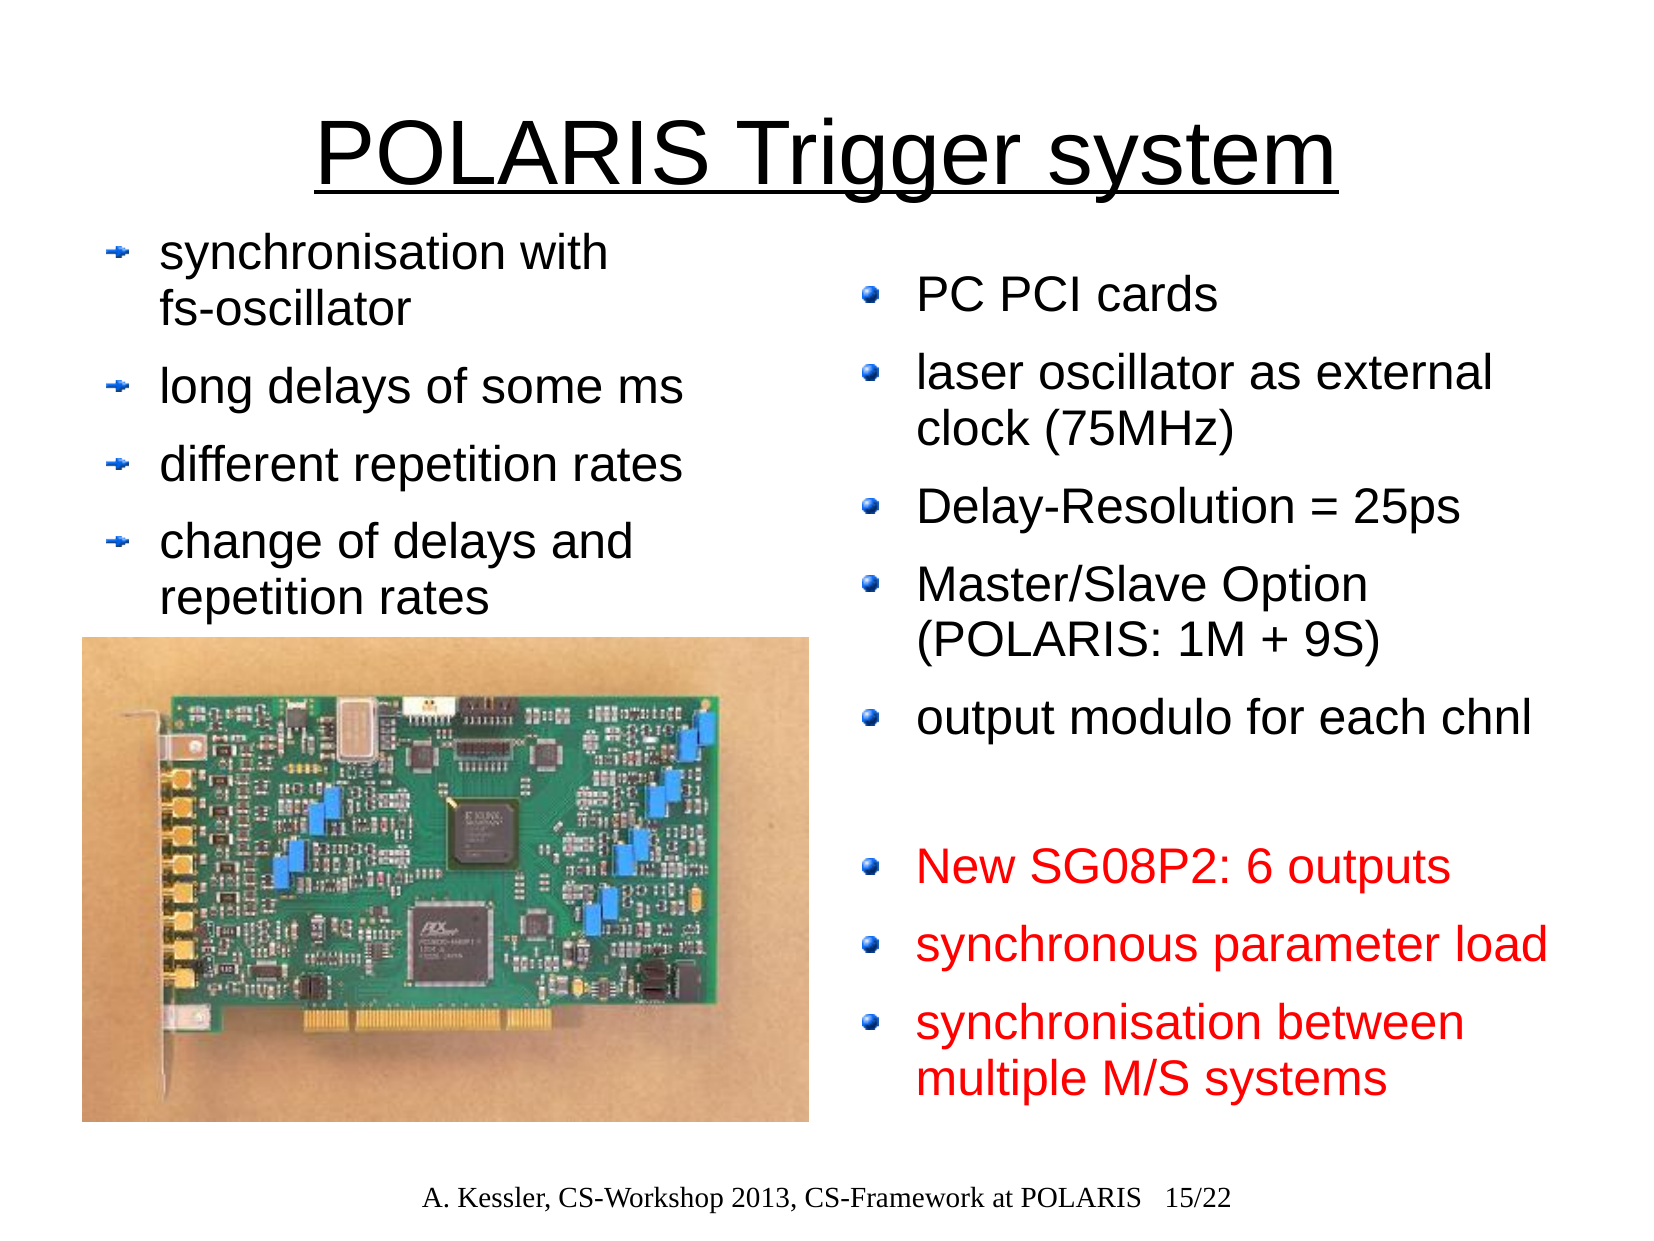

# POLARIS Trigger system
synchronisation with
fs-oscillator
long delays of some ms
different repetition rates
change of delays and repetition rates
PC PCI cards
laser oscillator as external clock (75MHz)
Delay-Resolution = 25ps
Master/Slave Option
(POLARIS: 1M + 9S)
output modulo for each chnl
New SG08P2: 6 outputs
synchronous parameter load
synchronisation between multiple M/S systems
A. Kessler, CS-Workshop 2013, CS-Framework at POLARIS